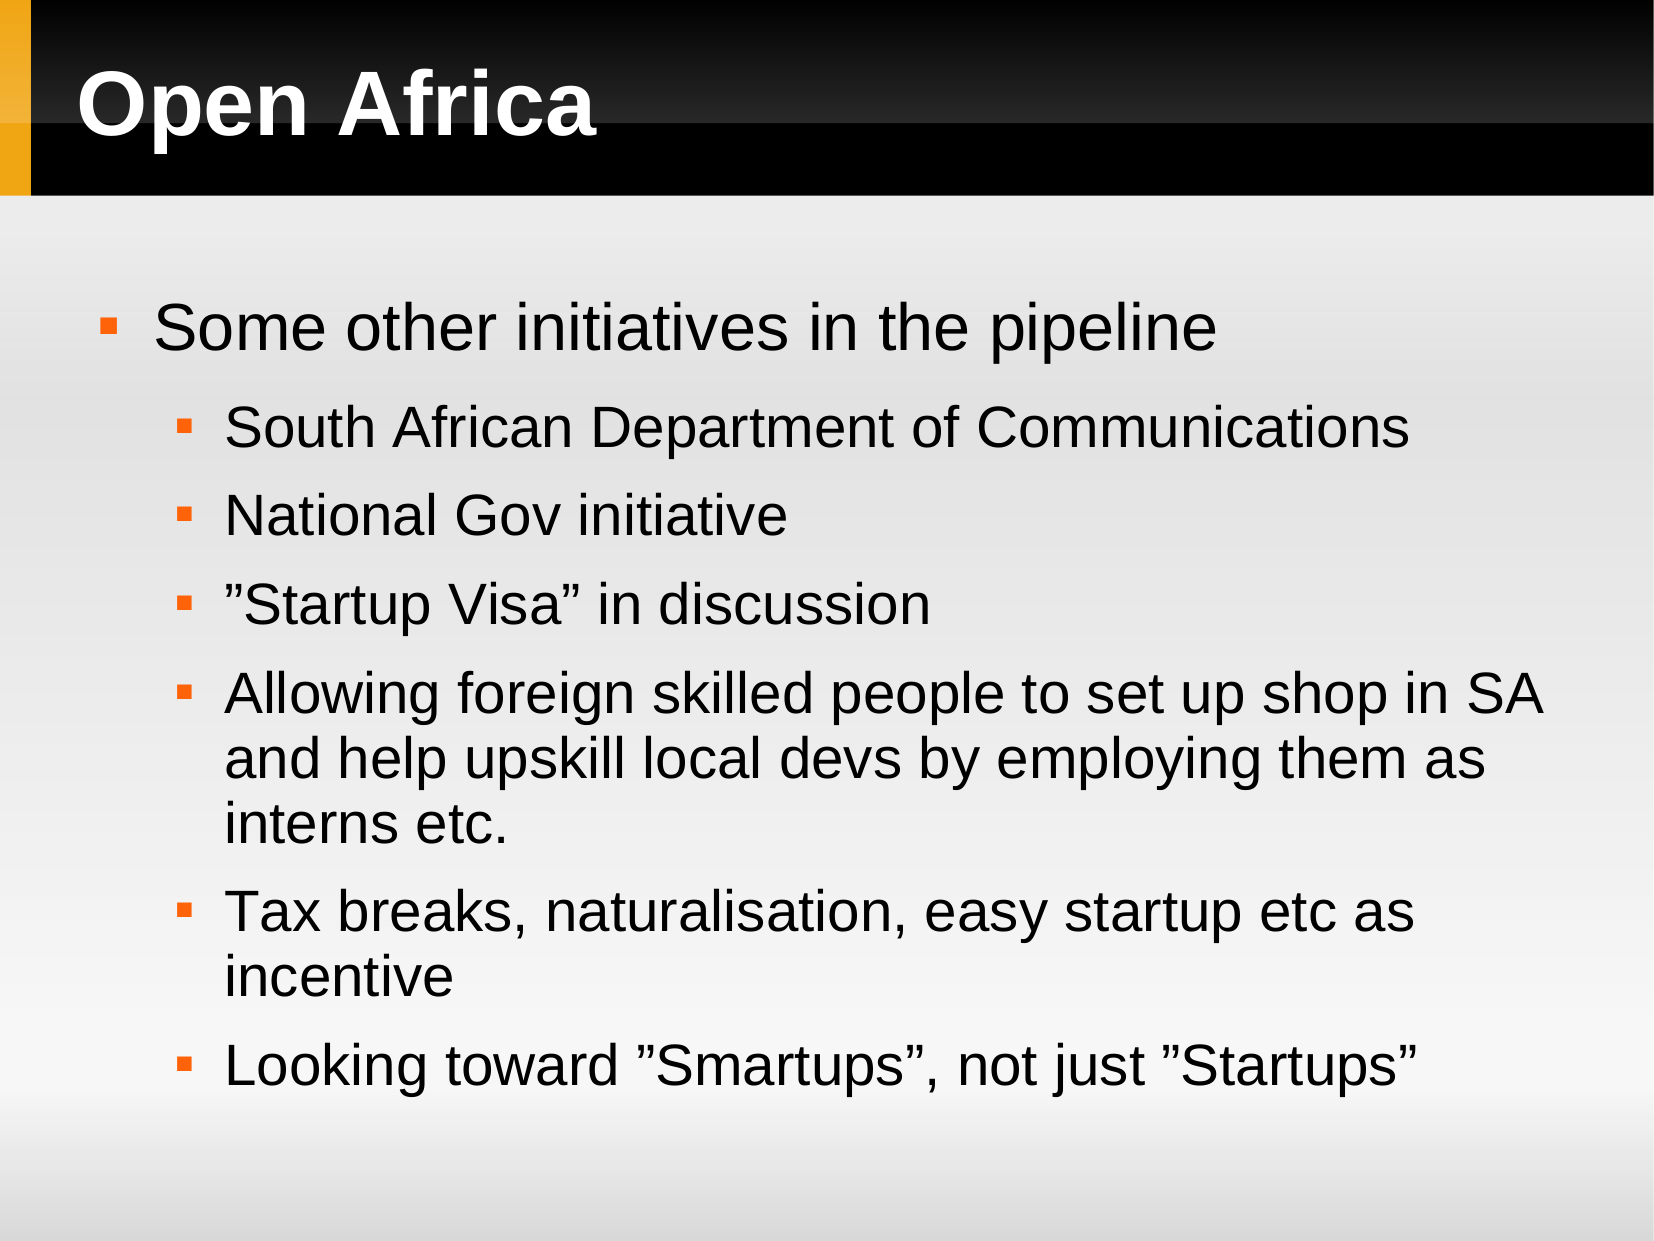

# Open Africa
Some other initiatives in the pipeline
South African Department of Communications
National Gov initiative
”Startup Visa” in discussion
Allowing foreign skilled people to set up shop in SA and help upskill local devs by employing them as interns etc.
Tax breaks, naturalisation, easy startup etc as incentive
Looking toward ”Smartups”, not just ”Startups”